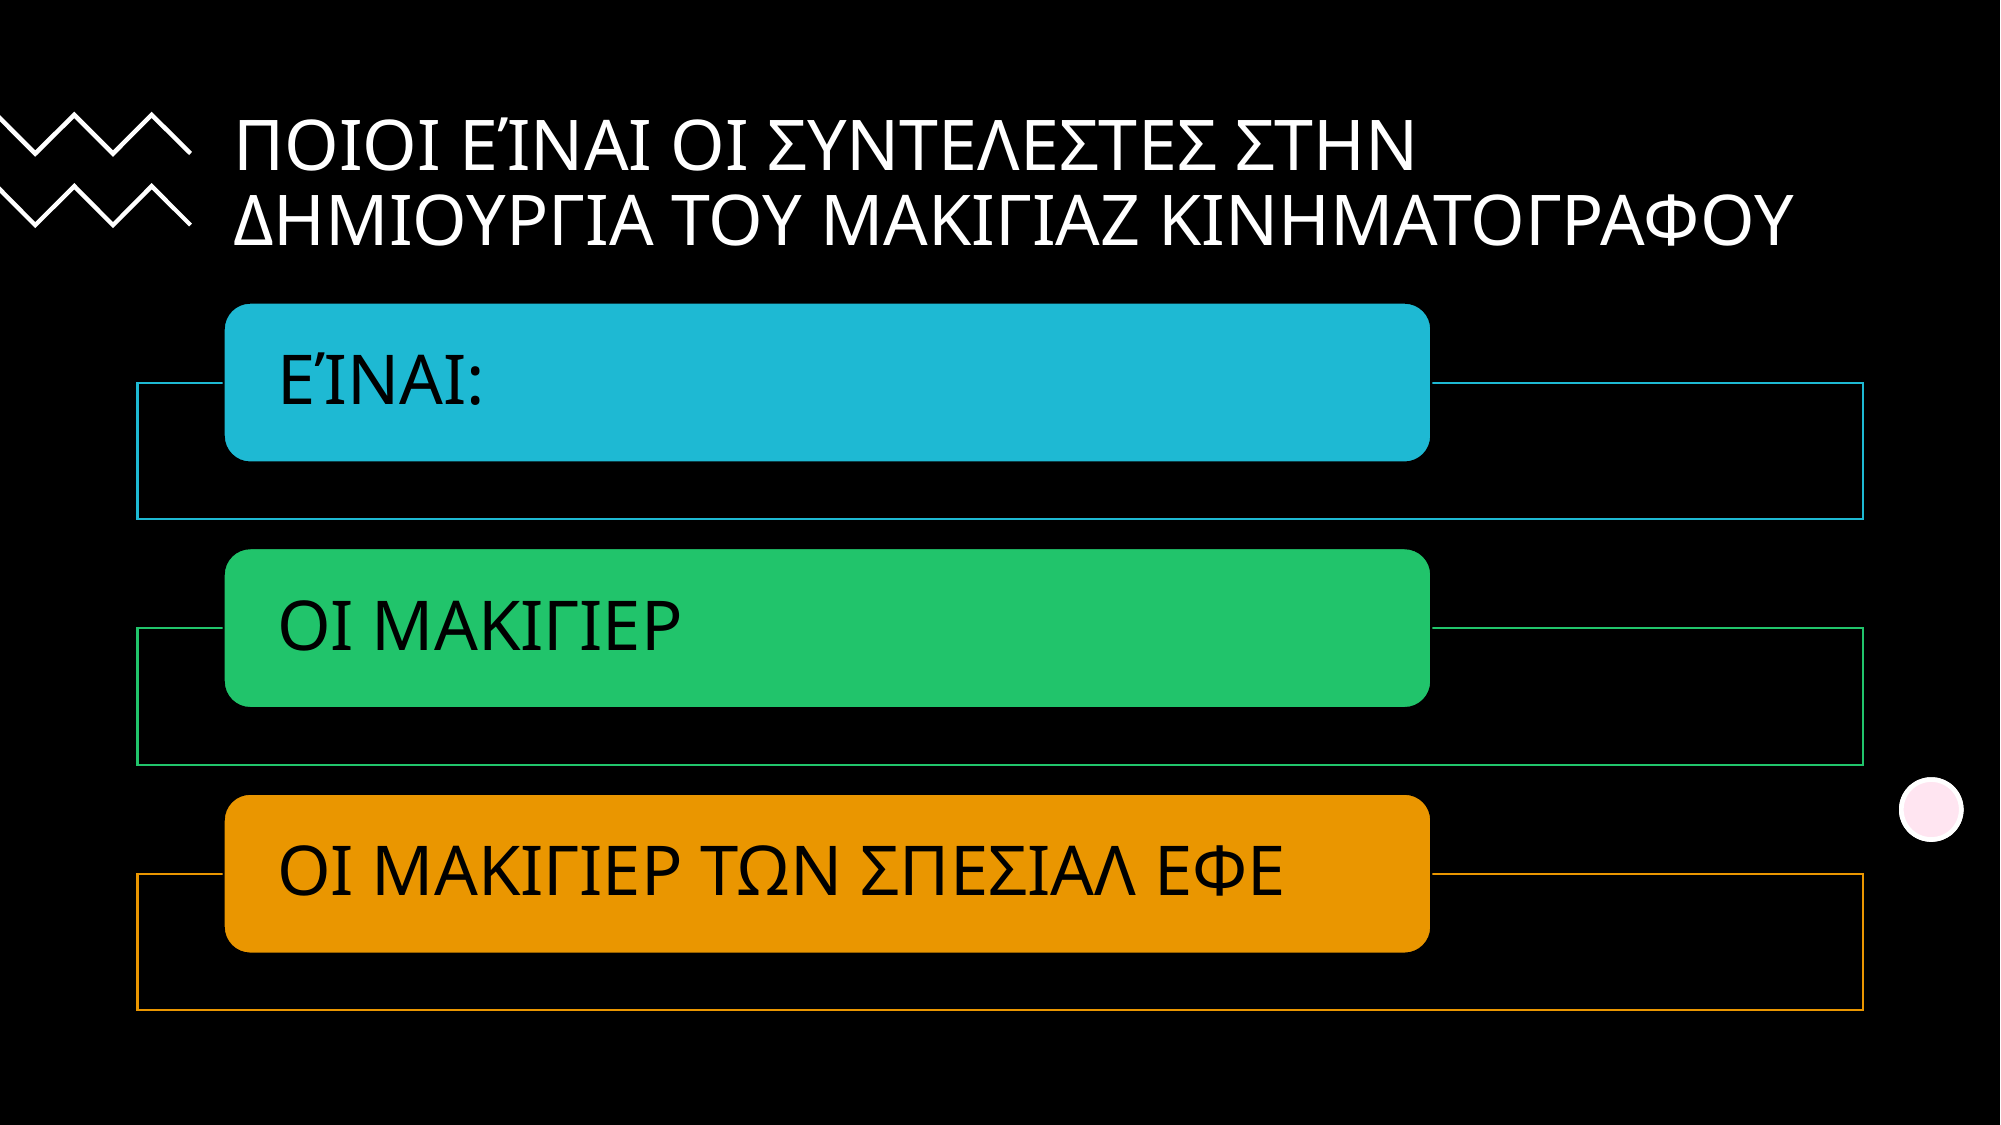

# ΠΟΙΟΙ ΕΊΝΑΙ ΟΙ ΣΥΝΤΕΛΕΣΤΕΣ ΣΤΗΝ ΔΗΜΙΟΥΡΓΙΑ ΤΟΥ ΜΑΚΙΓΙΑΖ ΚΙΝΗΜΑΤΟΓΡΑΦΟΥ
ΕΊΝΑΙ:
ΟΙ ΜΑΚΙΓΙΕΡ
ΟΙ ΜΑΚΙΓΙΕΡ ΤΩΝ ΣΠΕΣΙΑΛ ΕΦΕ